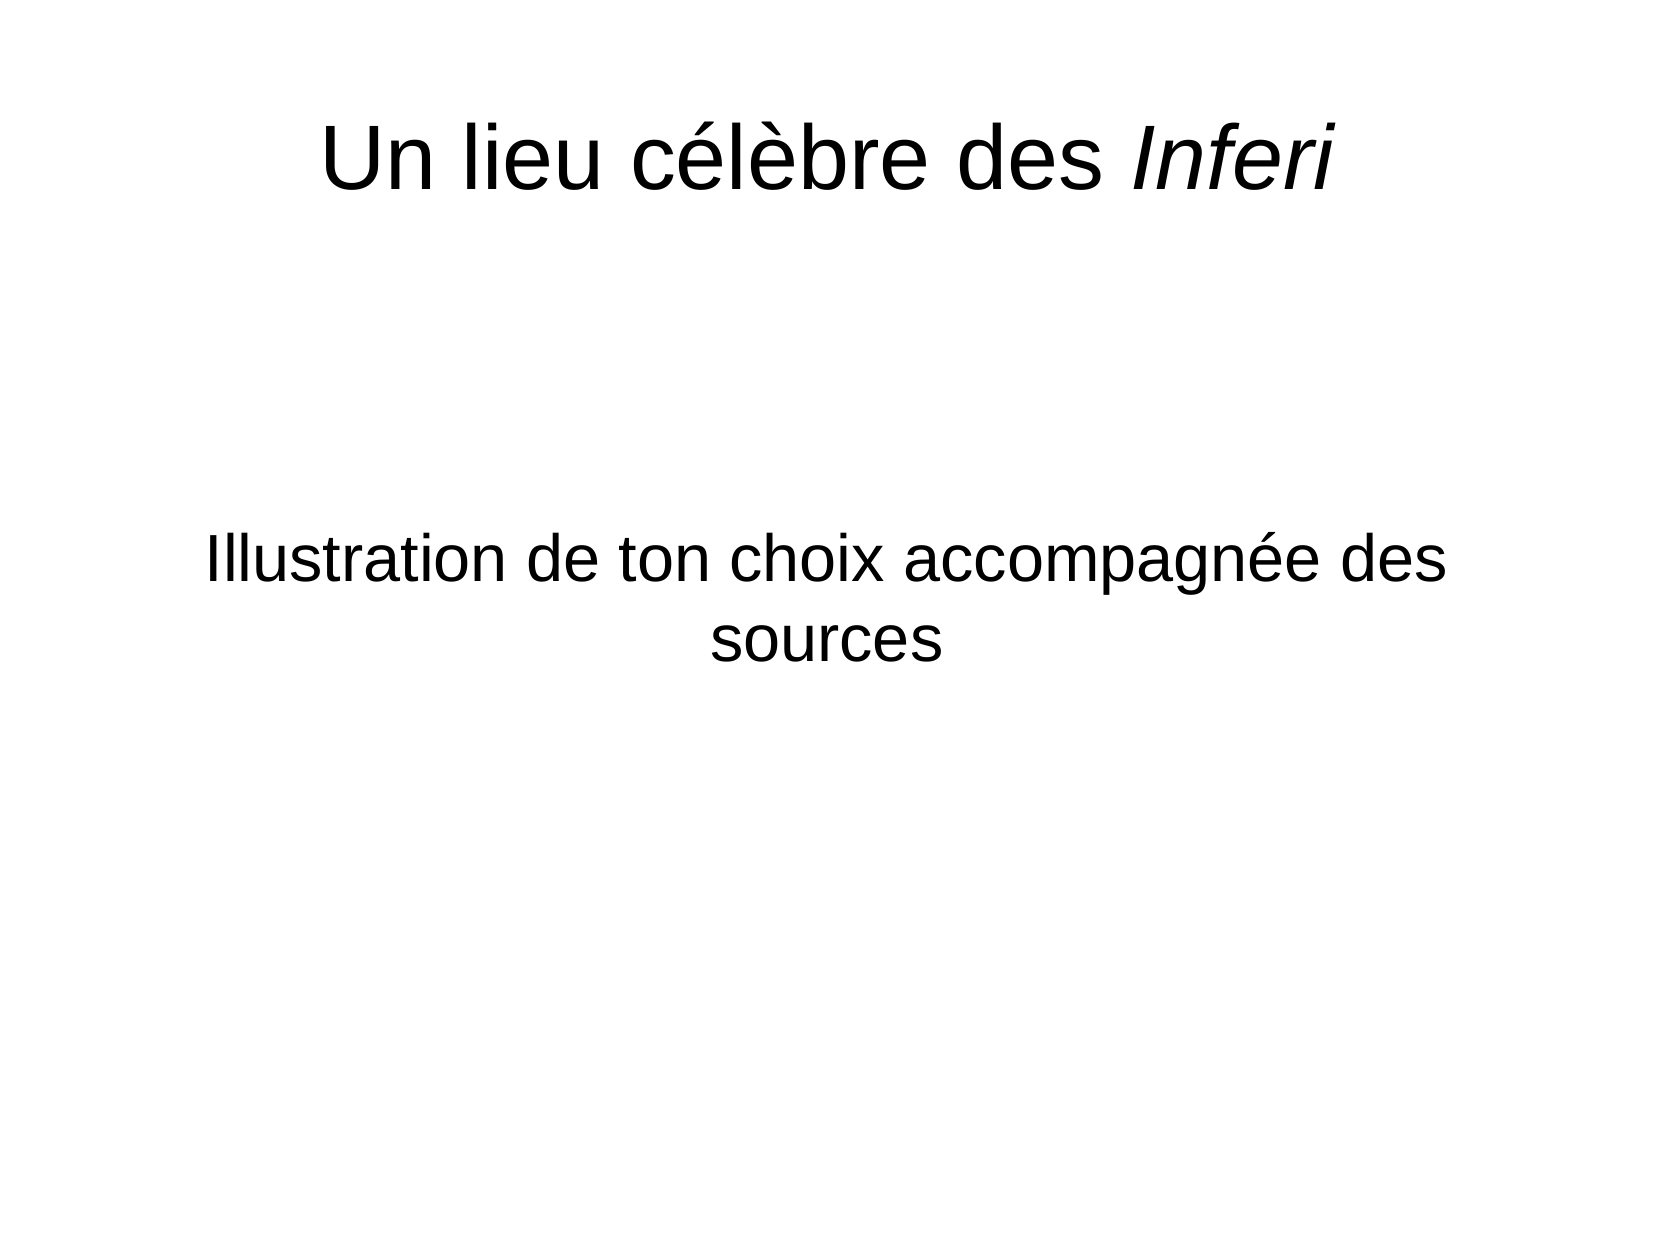

# Un lieu célèbre des Inferi
Illustration de ton choix accompagnée des sources